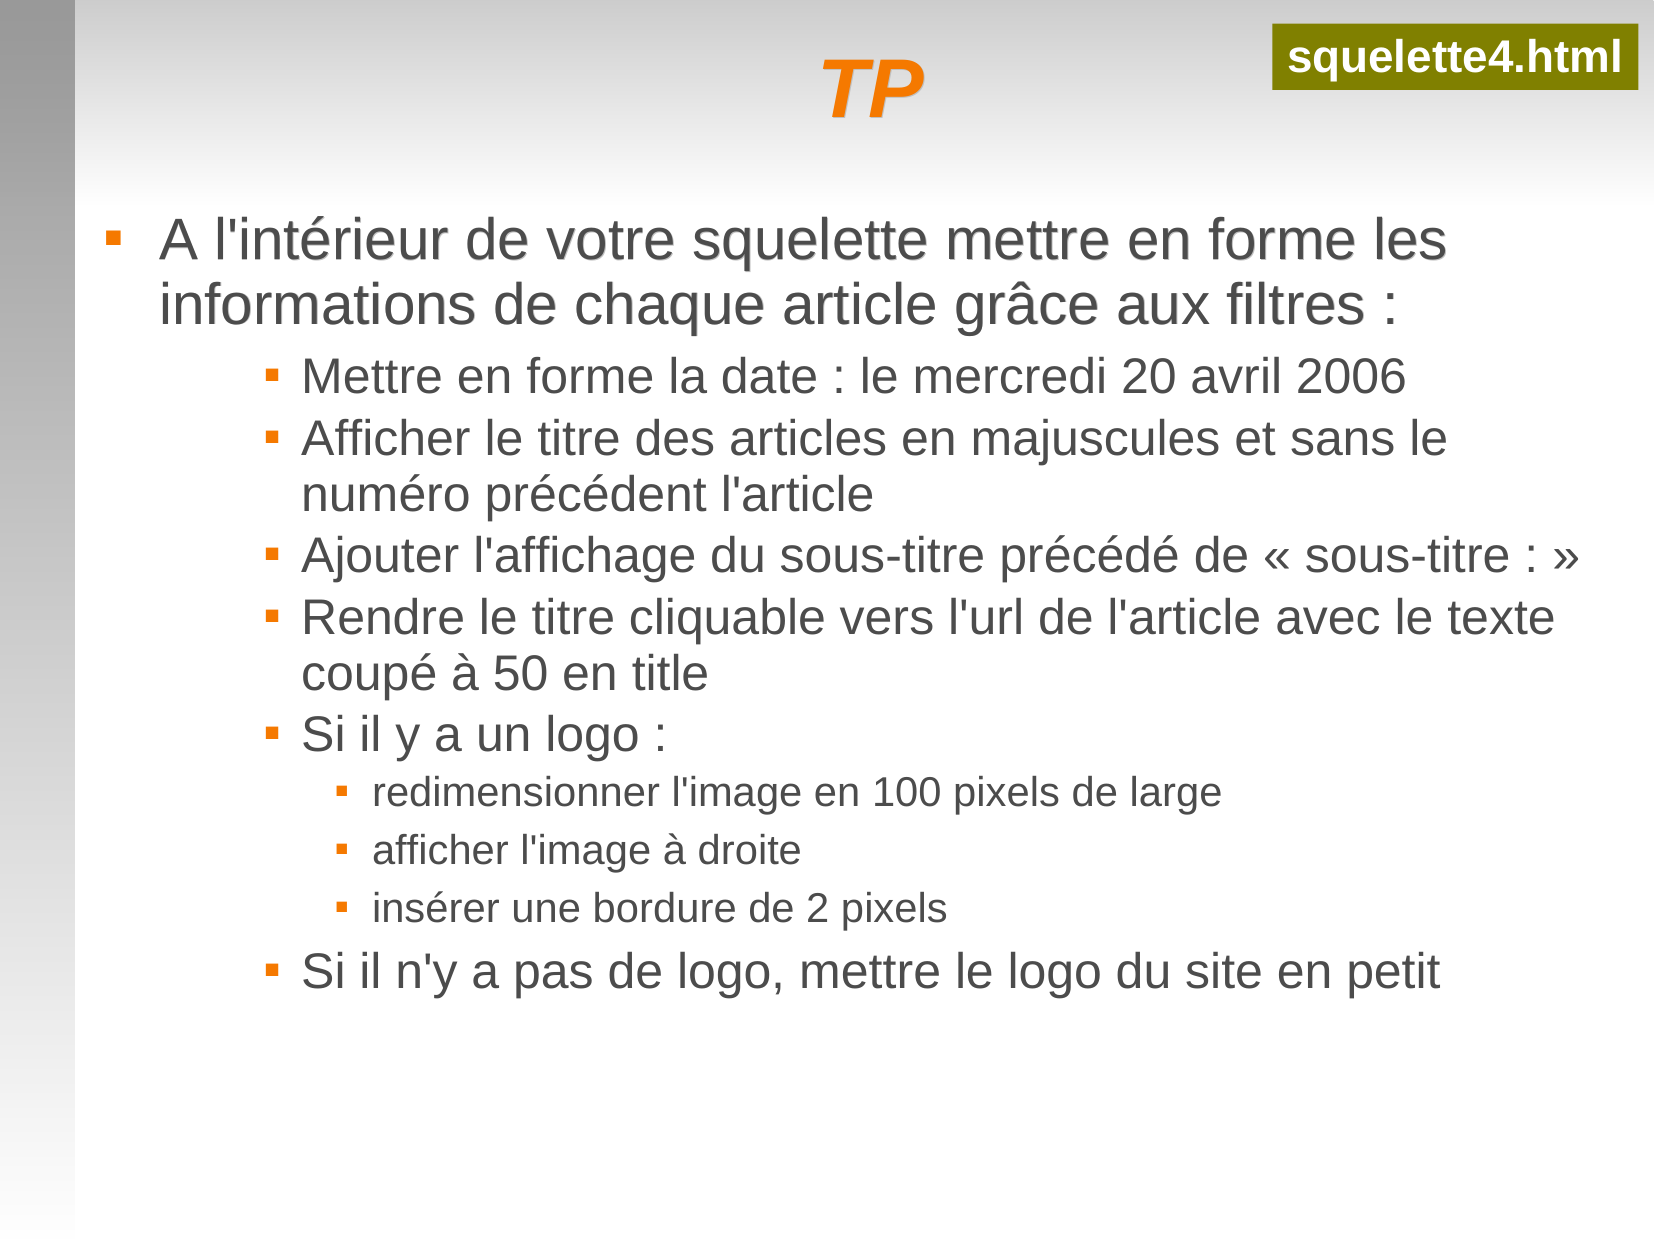

# TP
squelette4.html
A l'intérieur de votre squelette mettre en forme les informations de chaque article grâce aux filtres :
Mettre en forme la date : le mercredi 20 avril 2006
Afficher le titre des articles en majuscules et sans le numéro précédent l'article
Ajouter l'affichage du sous-titre précédé de « sous-titre : »
Rendre le titre cliquable vers l'url de l'article avec le texte coupé à 50 en title
Si il y a un logo :
redimensionner l'image en 100 pixels de large
afficher l'image à droite
insérer une bordure de 2 pixels
Si il n'y a pas de logo, mettre le logo du site en petit